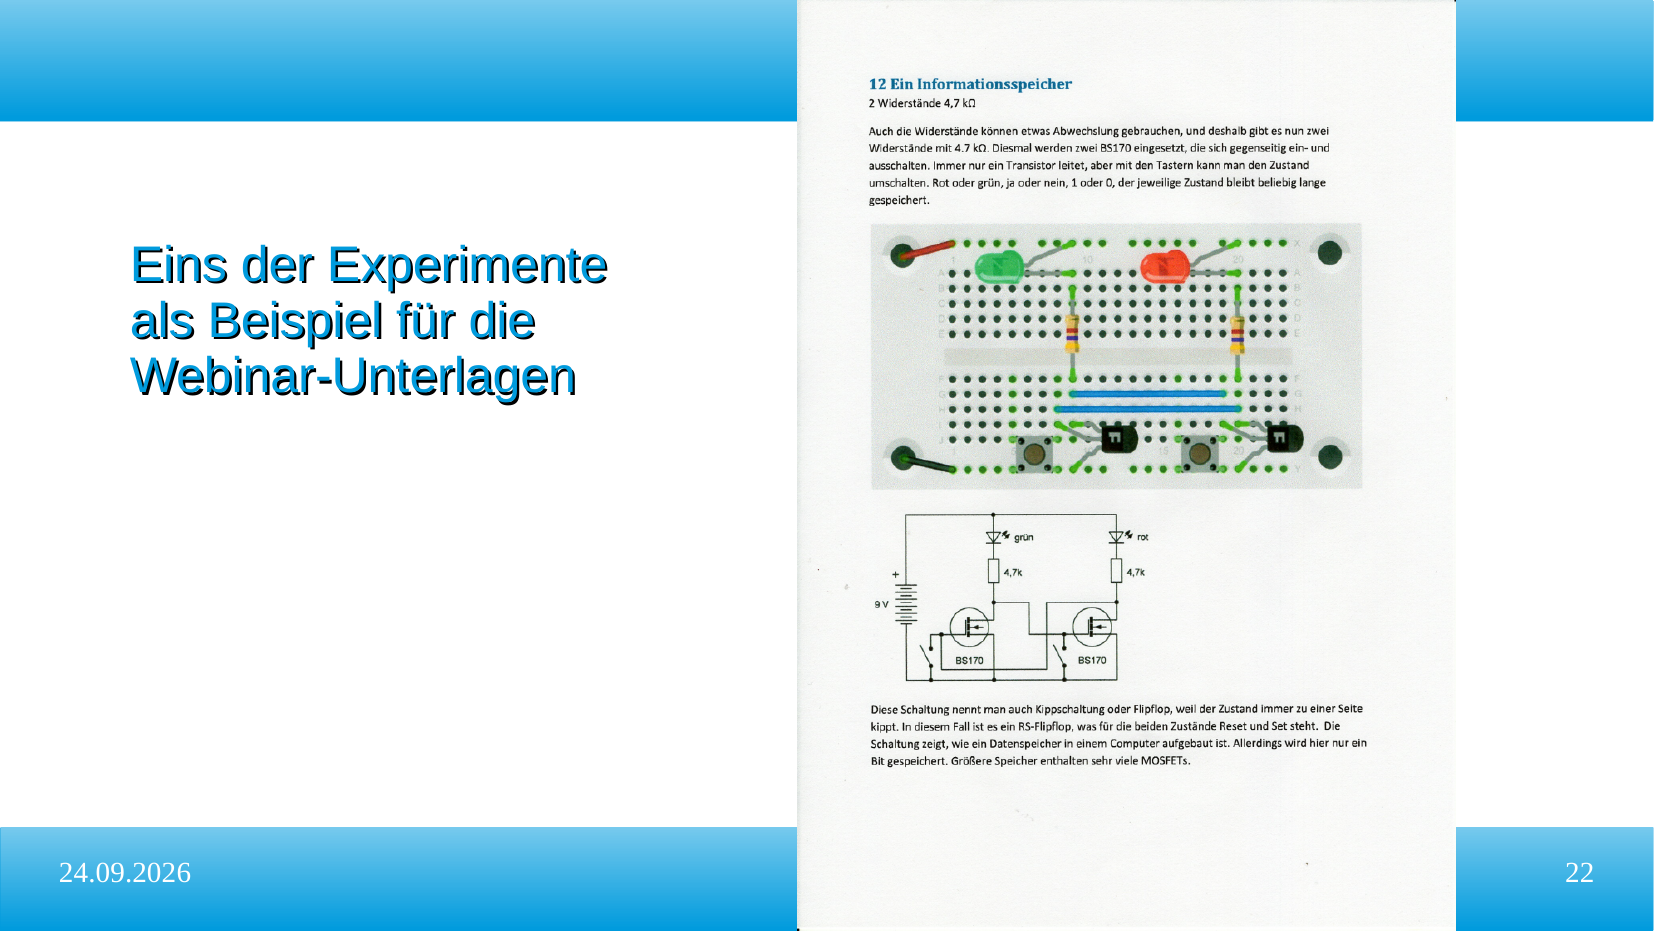

#
Eins der Experimente
als Beispiel für die
Webinar-Unterlagen
22